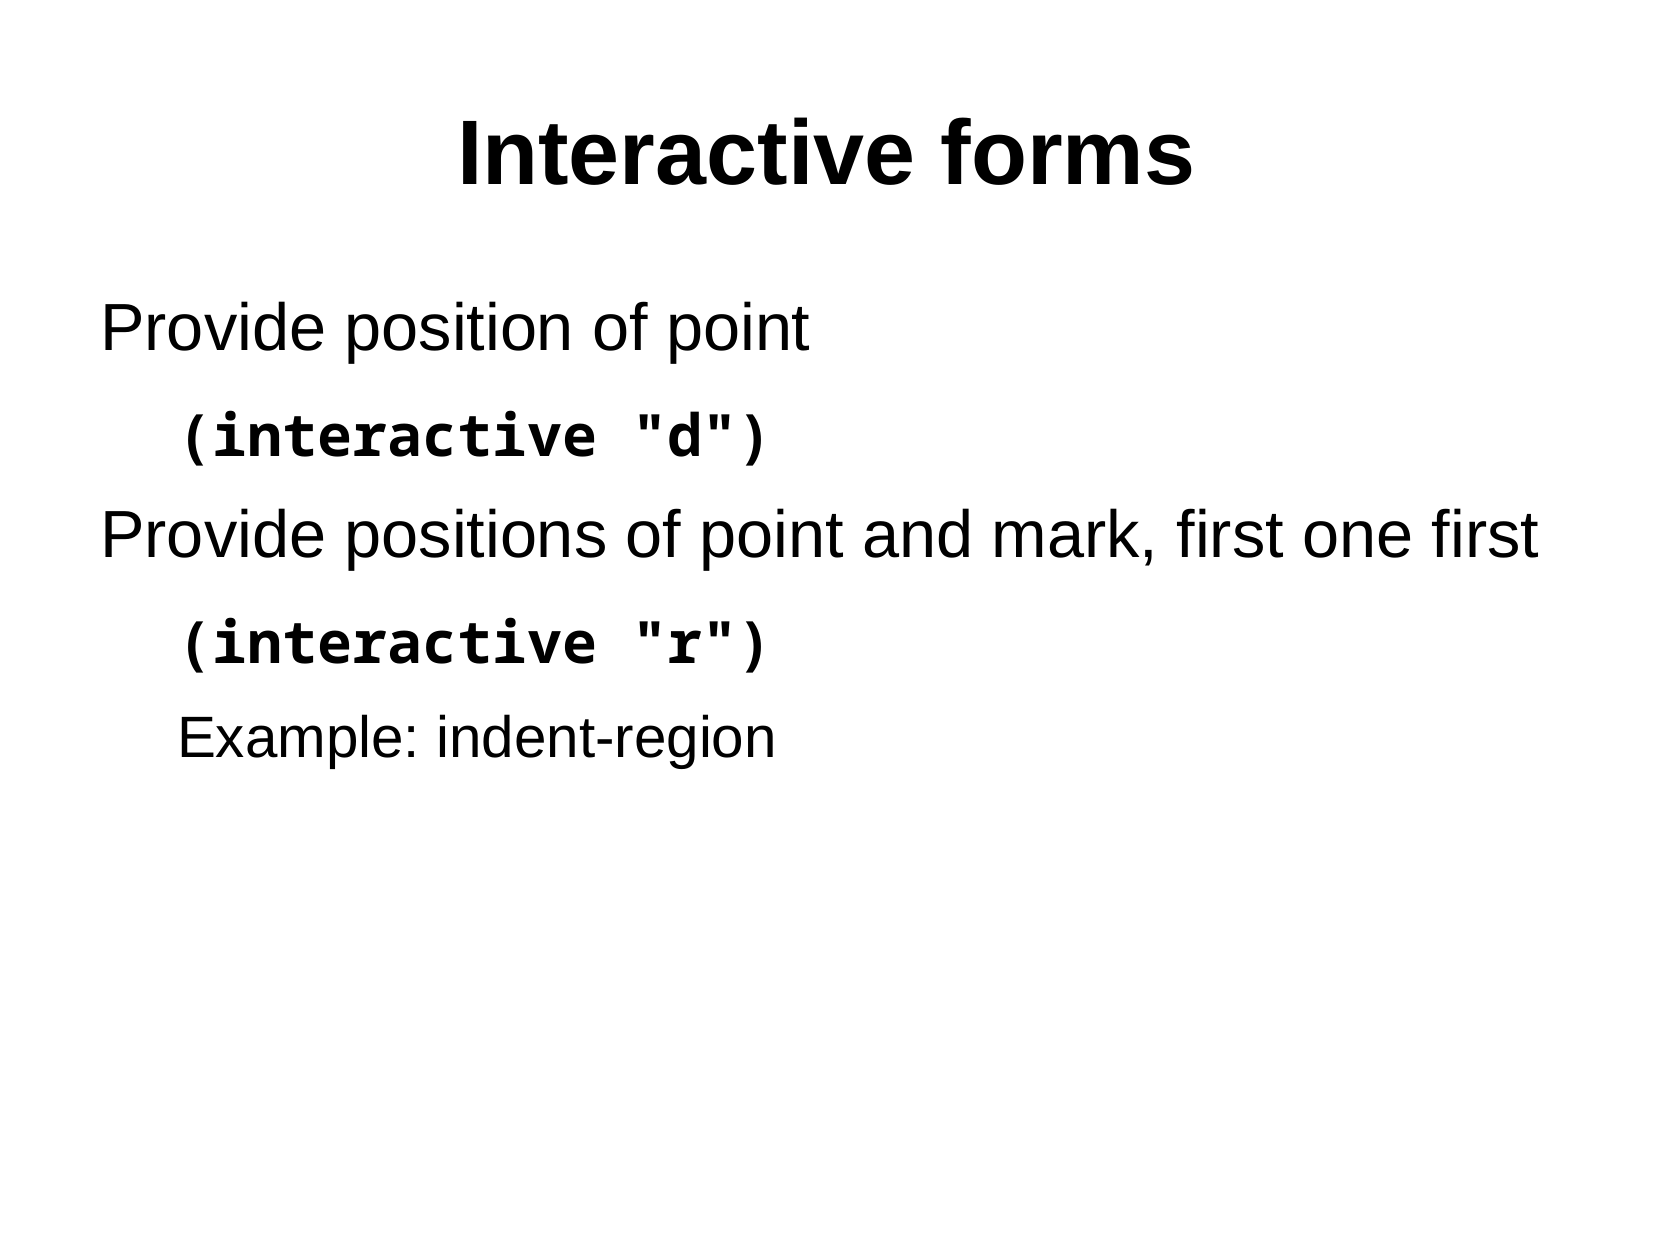

# Interactive forms
Provide position of point
(interactive "d")
Provide positions of point and mark, first one first
(interactive "r")
Example: indent-region